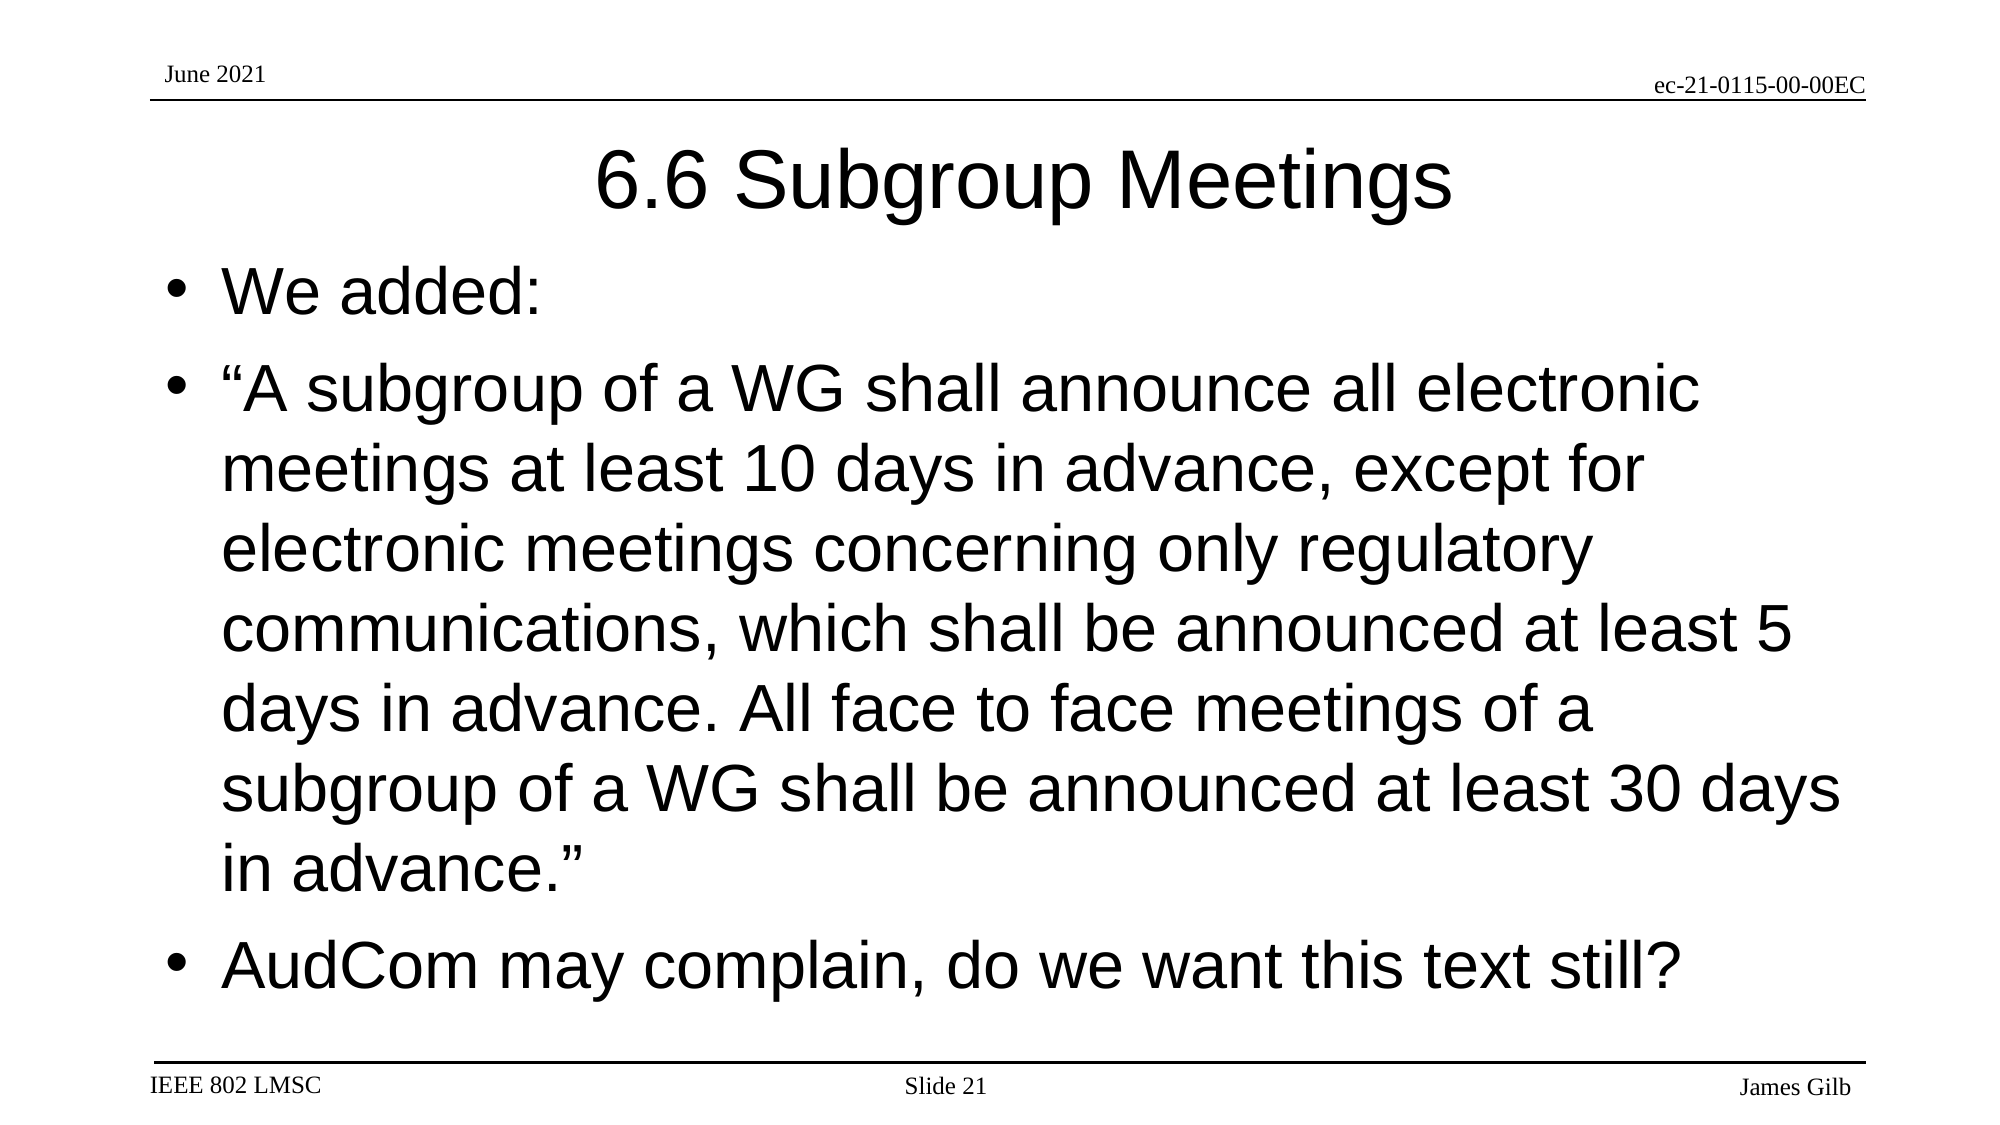

# 6.6 Subgroup Meetings
We added:
“A subgroup of a WG shall announce all electronic meetings at least 10 days in advance, except for electronic meetings concerning only regulatory communications, which shall be announced at least 5 days in advance. All face to face meetings of a subgroup of a WG shall be announced at least 30 days in advance.”
AudCom may complain, do we want this text still?
21